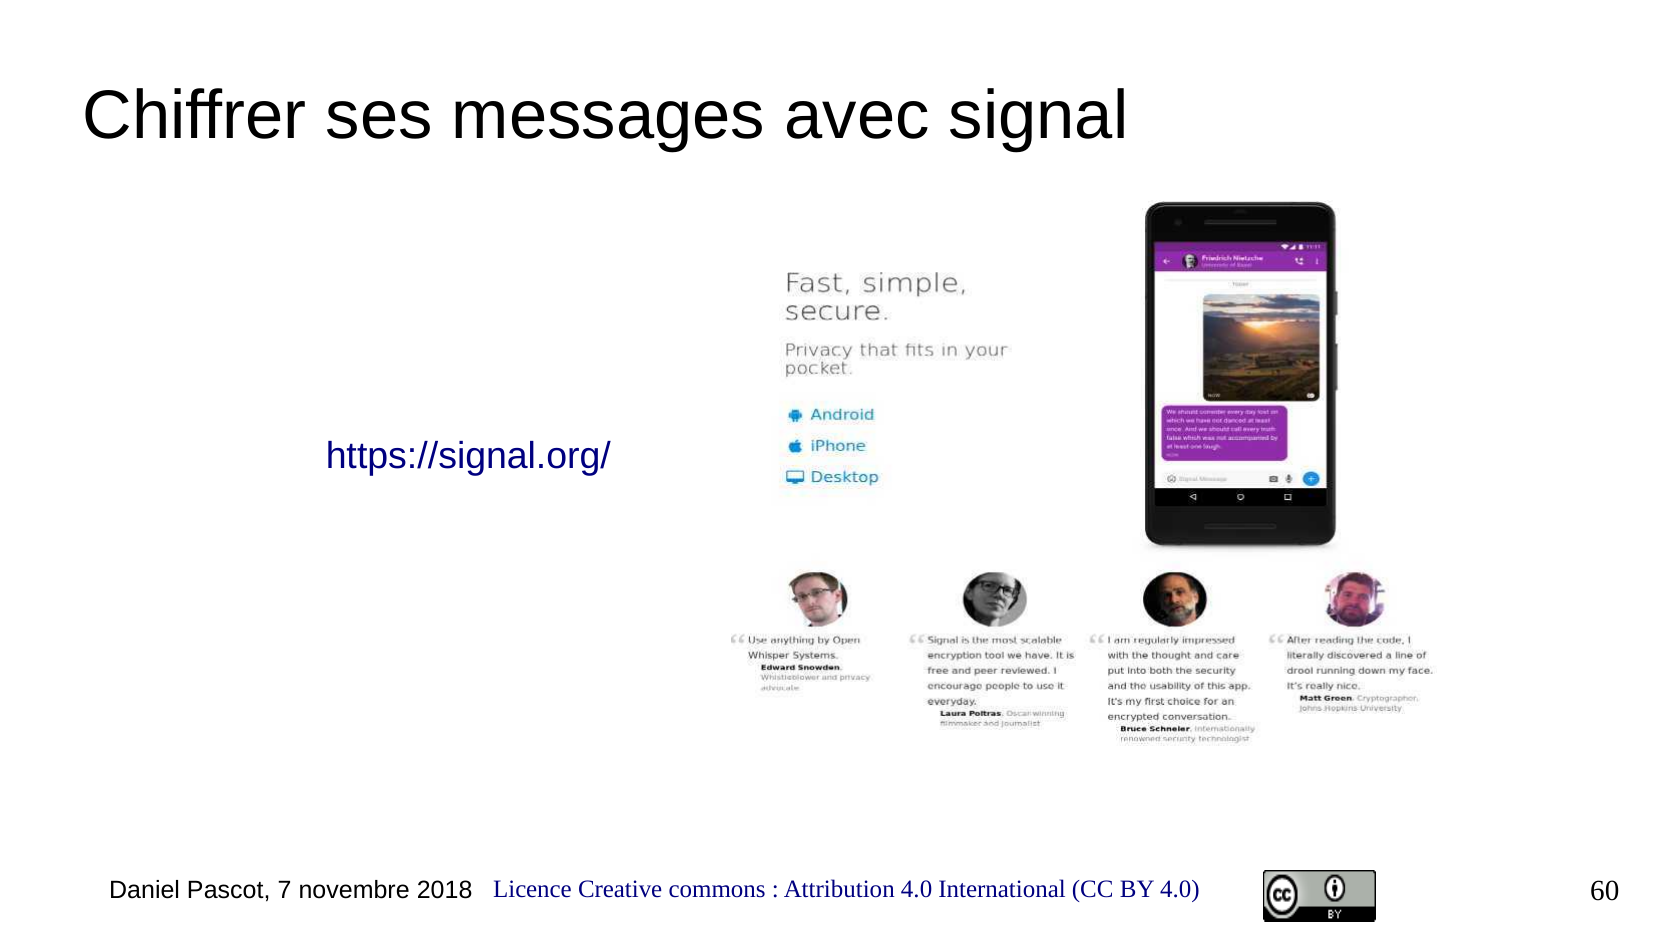

# Chiffrer ses messages avec signal
https://signal.org/
60